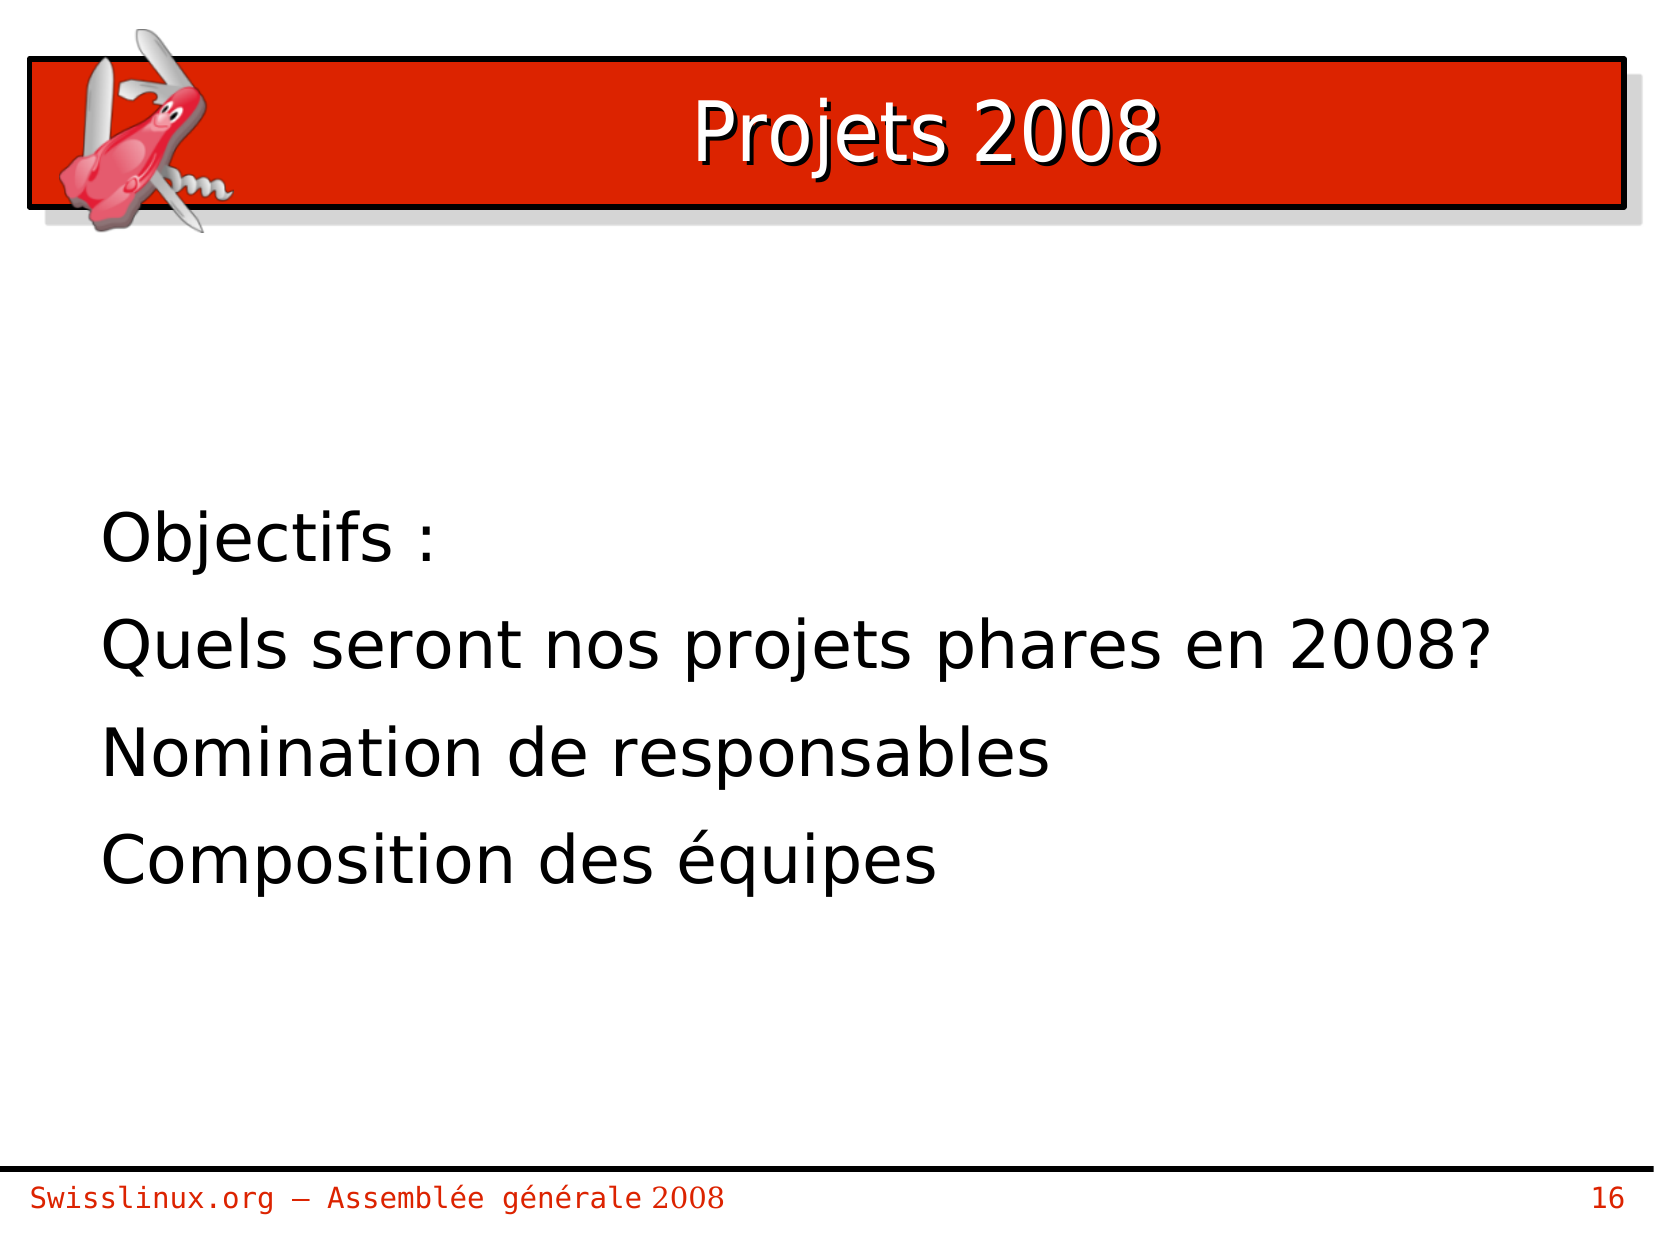

# Projets 2008
Objectifs :
Quels seront nos projets phares en 2008?
Nomination de responsables
Composition des équipes
26 Janvier 2007
16